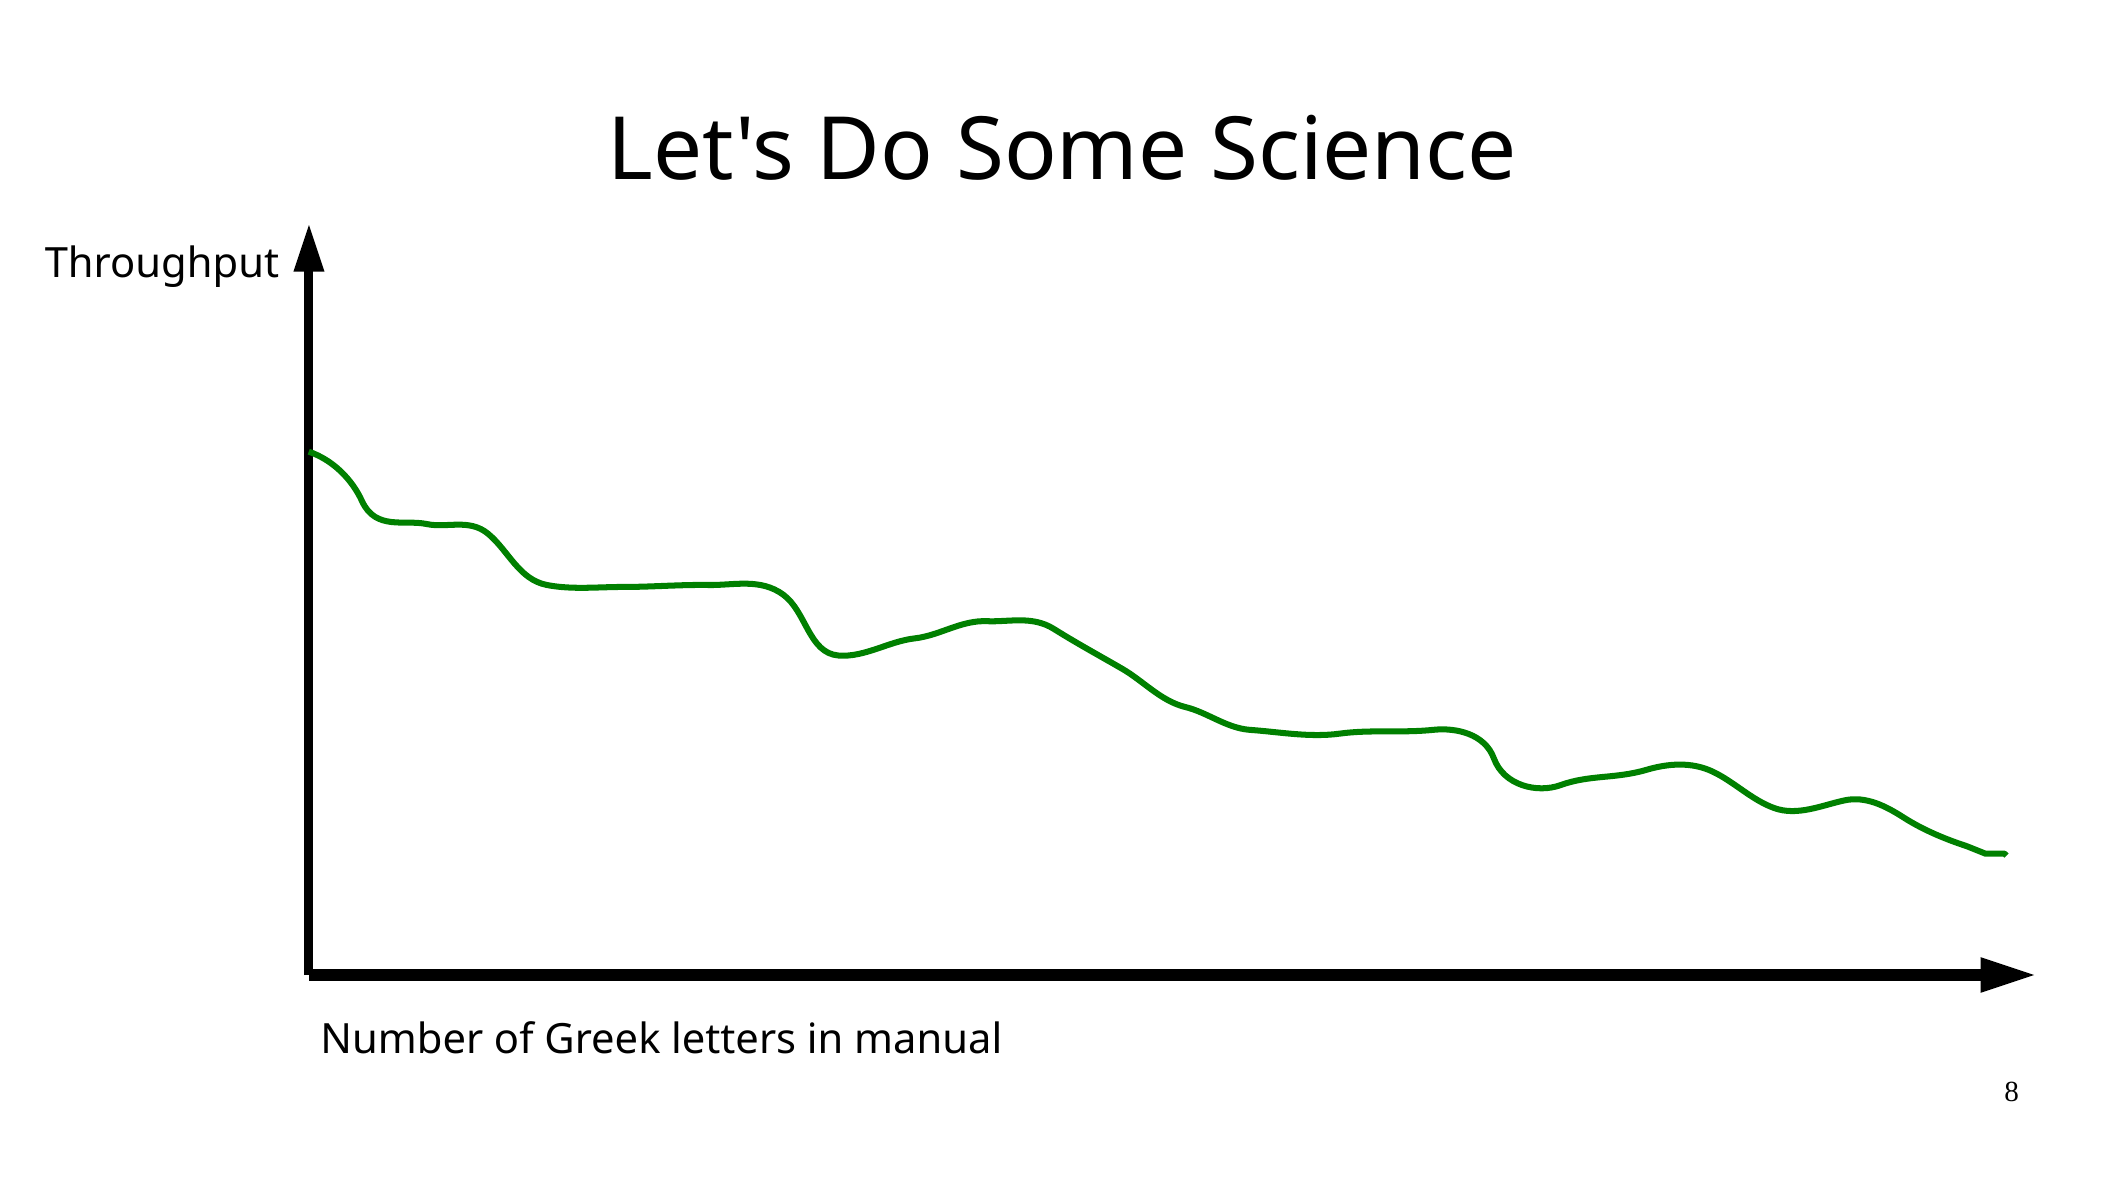

# Let's Do Some Science
Throughput
Number of Greek letters in manual
8